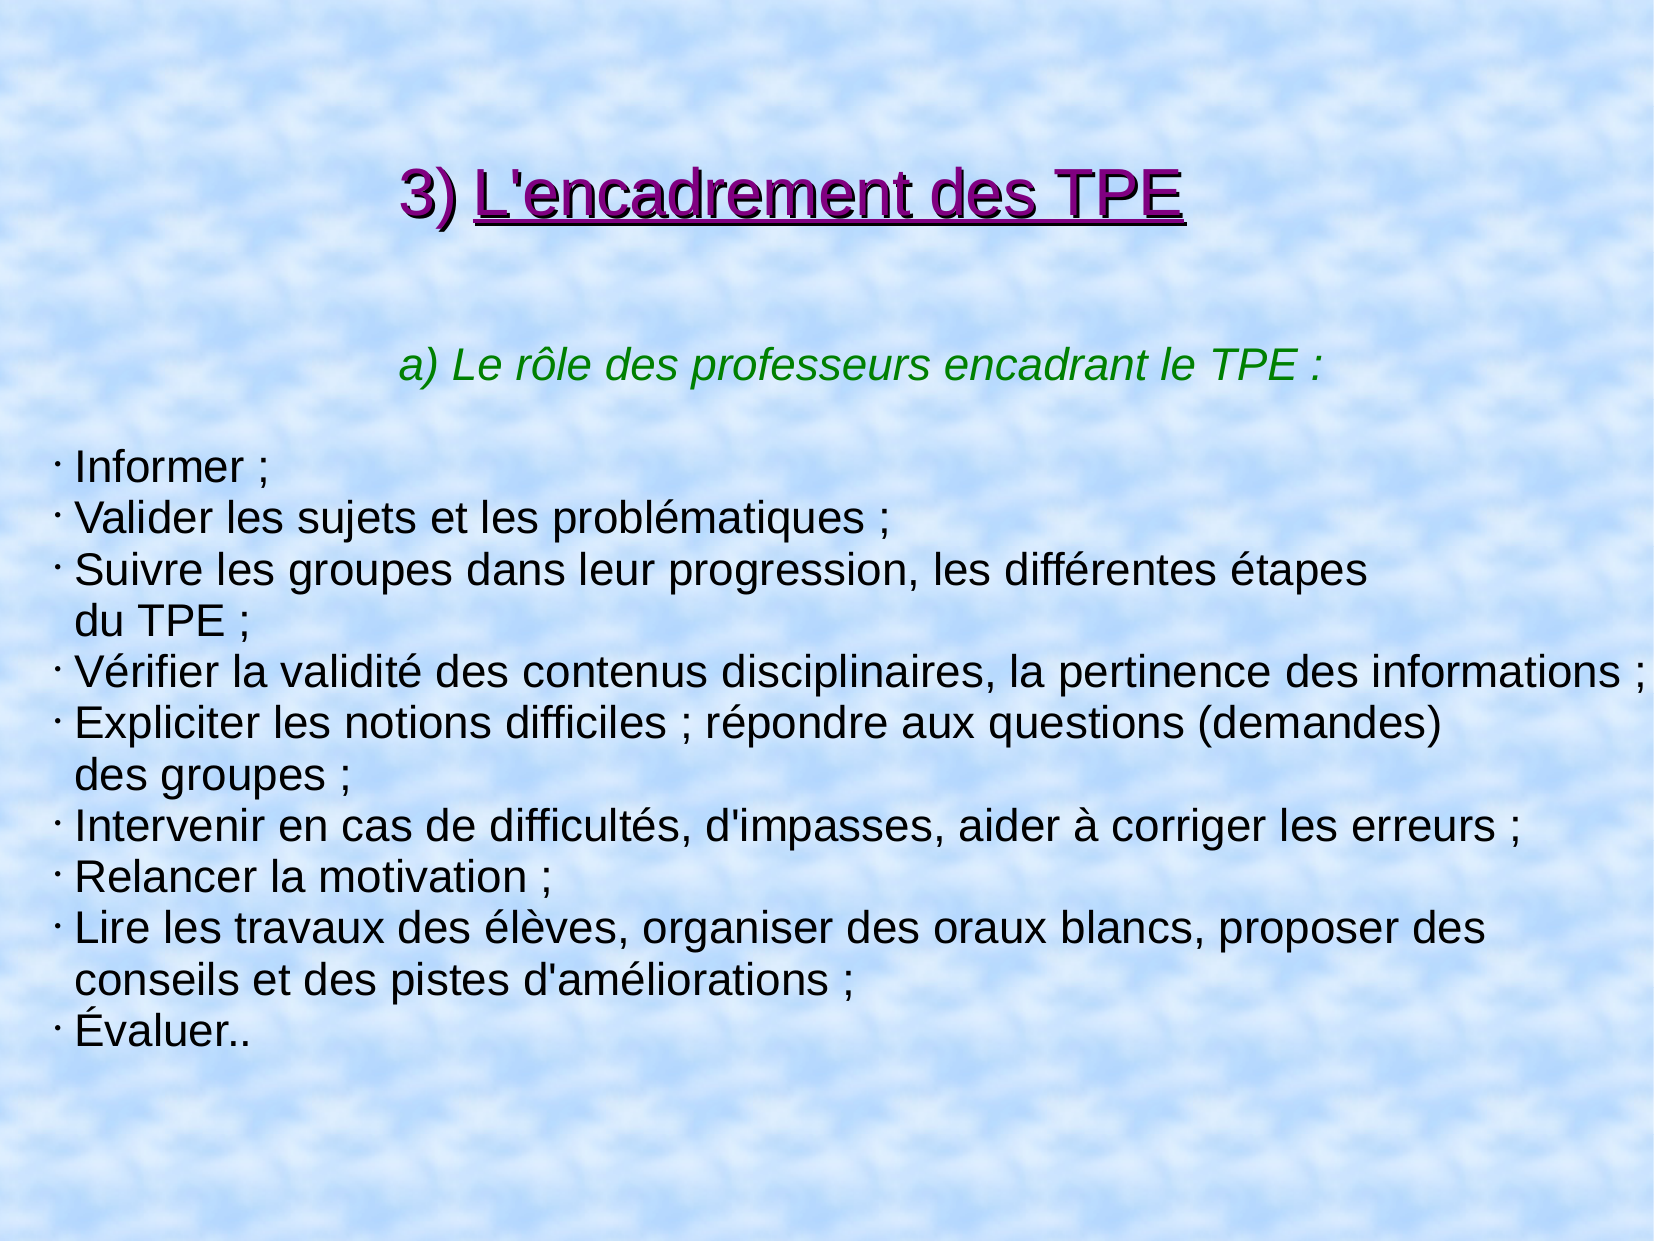

3)	L'encadrement des TPE
a) Le rôle des professeurs encadrant le TPE :
 Informer ;
 Valider les sujets et les problématiques ;
 Suivre les groupes dans leur progression, les différentes étapes
 du TPE ;
 Vérifier la validité des contenus disciplinaires, la pertinence des informations ;
 Expliciter les notions difficiles ; répondre aux questions (demandes)
 des groupes ;
 Intervenir en cas de difficultés, d'impasses, aider à corriger les erreurs ;
 Relancer la motivation ;
 Lire les travaux des élèves, organiser des oraux blancs, proposer des
 conseils et des pistes d'améliorations ;
 Évaluer..